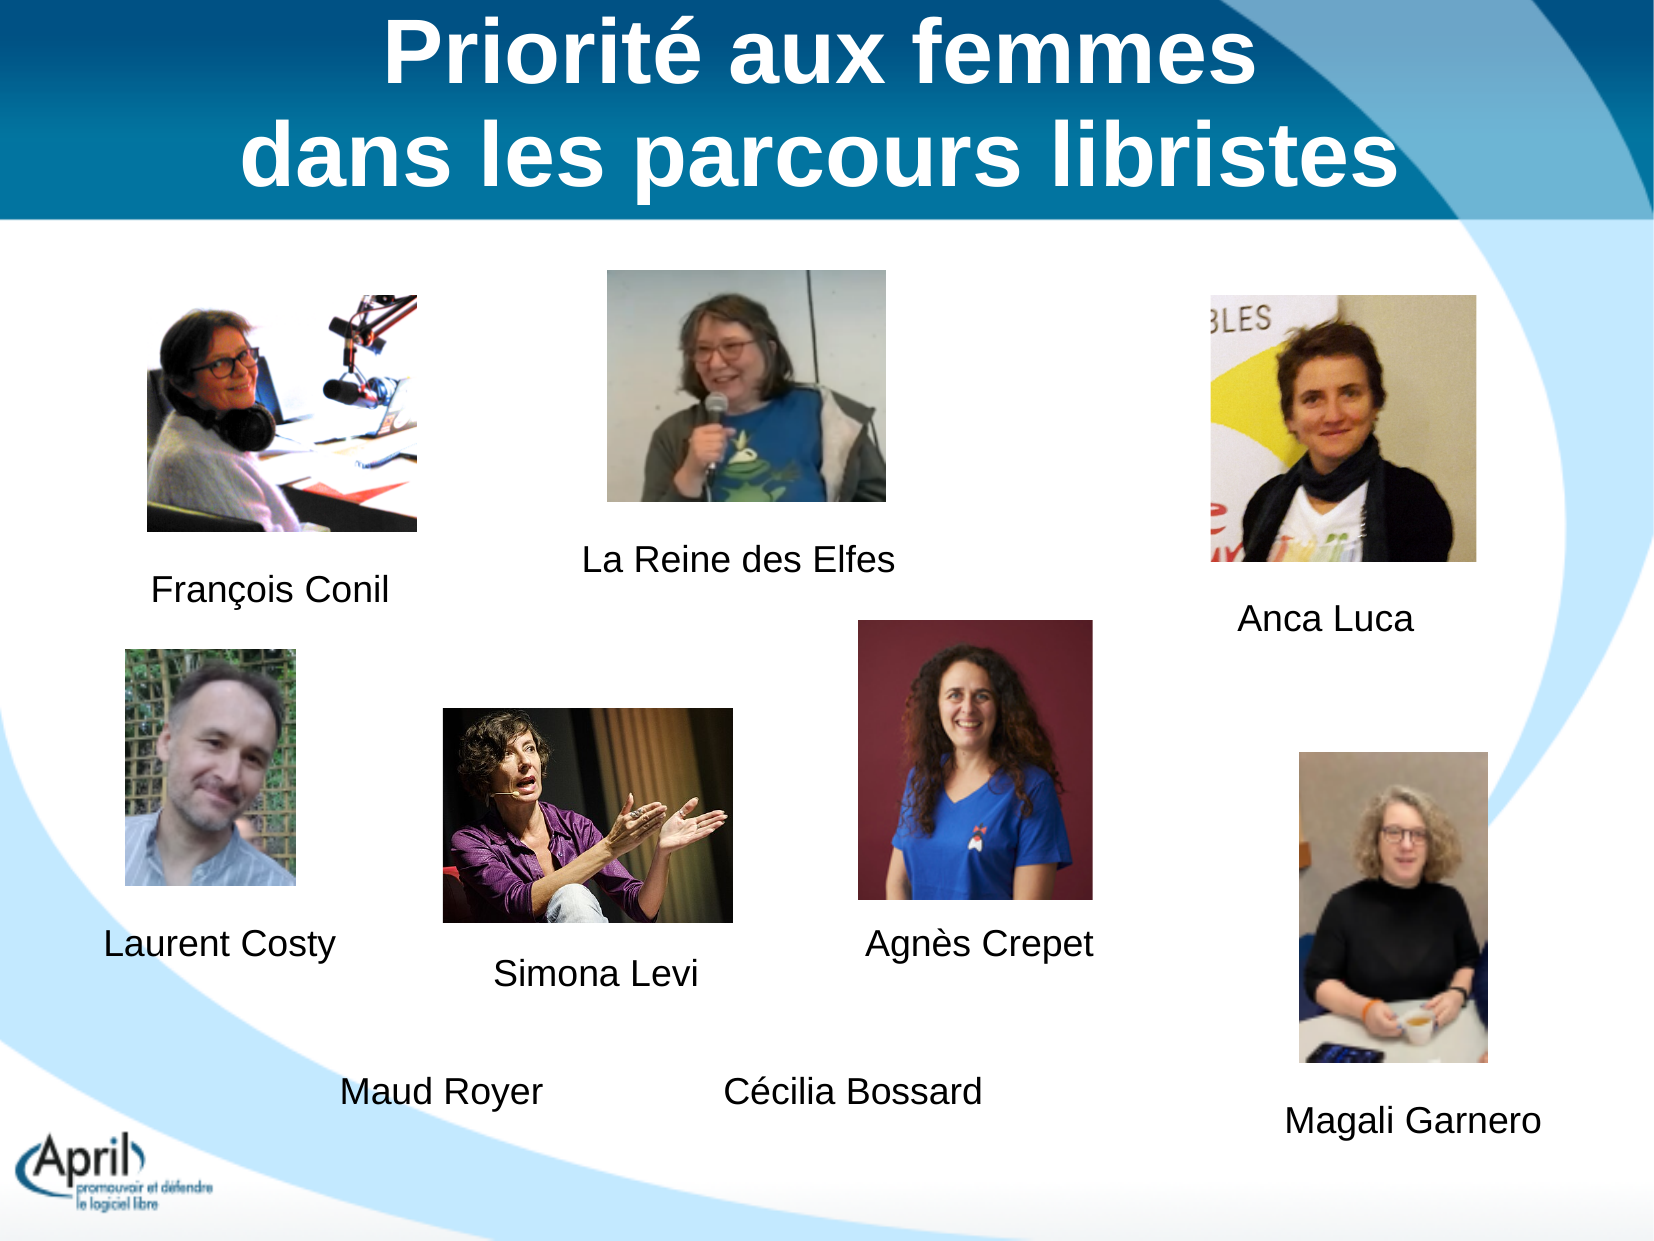

# Priorité aux femmes dans les parcours libristes
La Reine des Elfes
François Conil
Anca Luca
Laurent Costy
Agnès Crepet
Simona Levi
Maud Royer
Cécilia Bossard
Magali Garnero